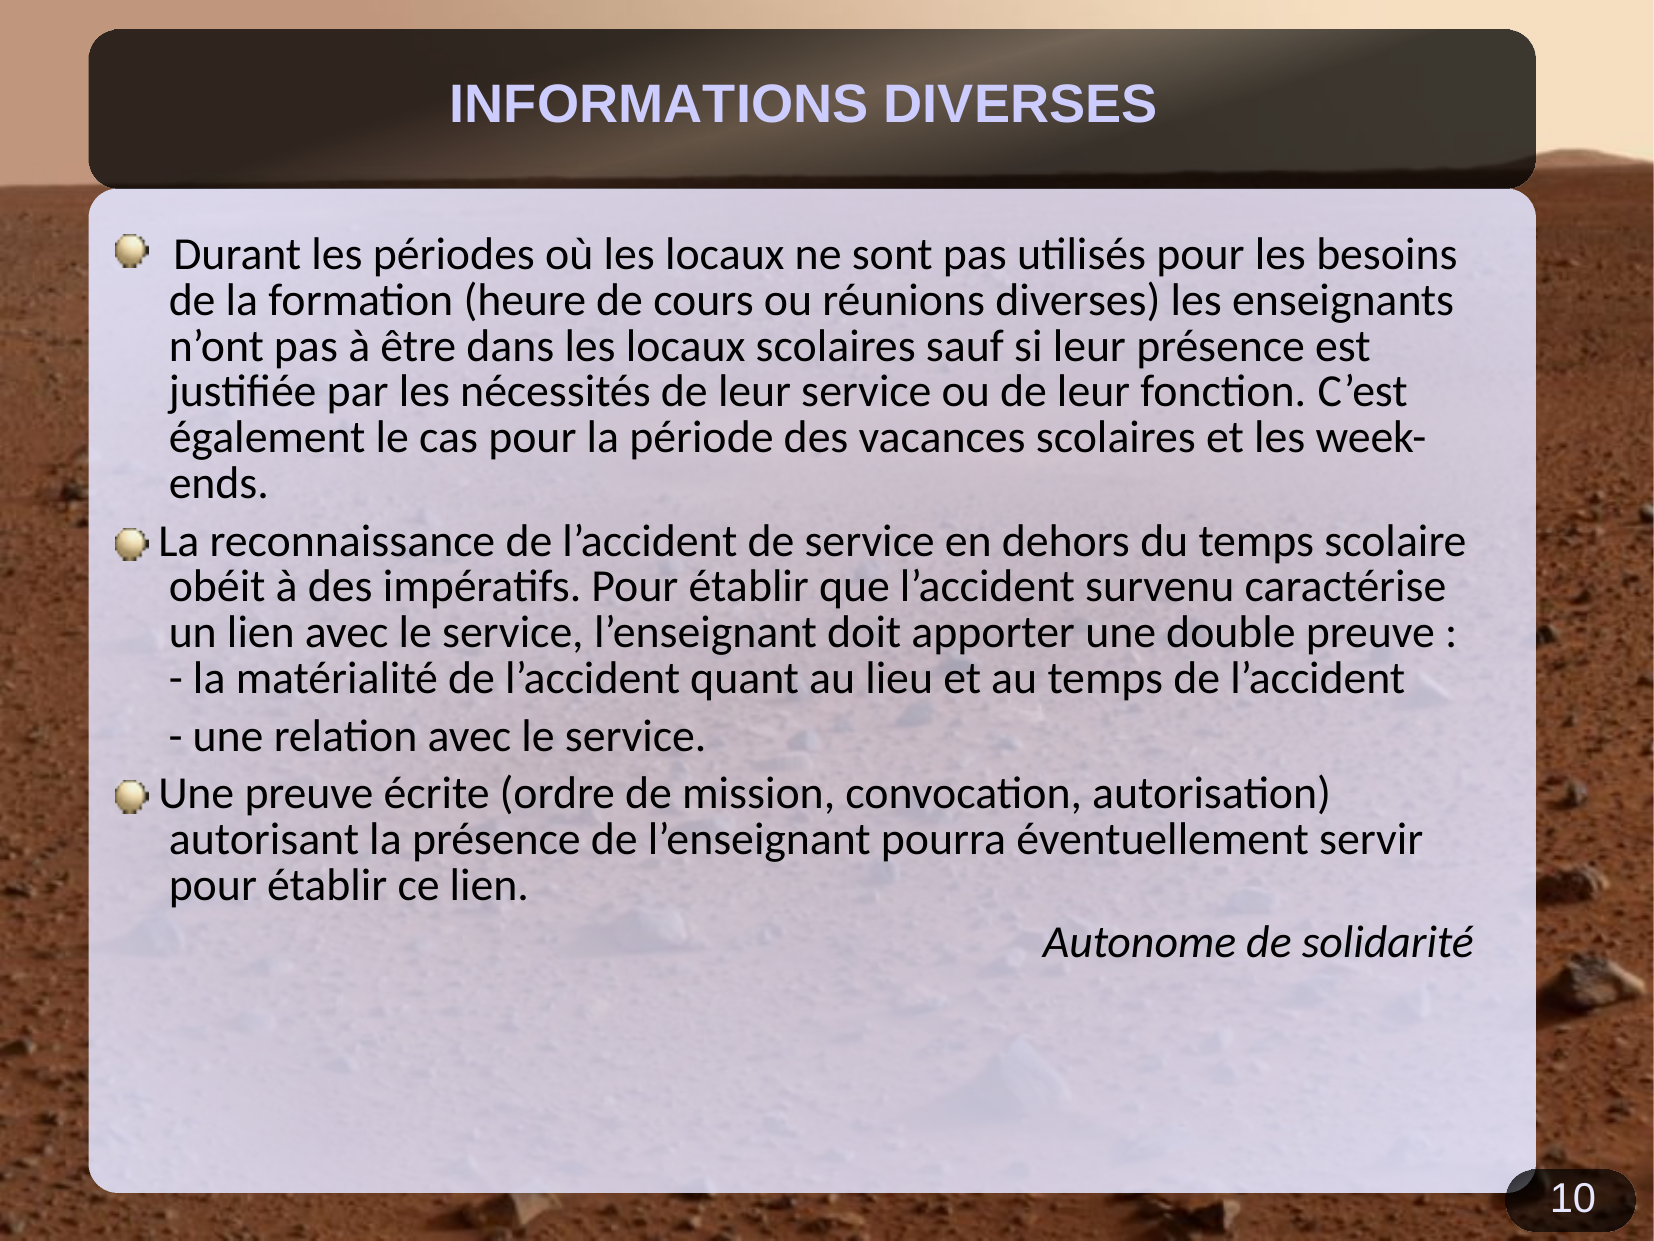

# INFORMATIONS DIVERSES
 Durant les périodes où les locaux ne sont pas utilisés pour les besoins de la formation (heure de cours ou réunions diverses) les enseignants n’ont pas à être dans les locaux scolaires sauf si leur présence est justifiée par les nécessités de leur service ou de leur fonction. C’est également le cas pour la période des vacances scolaires et les week-ends.
 La reconnaissance de l’accident de service en dehors du temps scolaire obéit à des impératifs. Pour établir que l’accident survenu caractérise un lien avec le service, l’enseignant doit apporter une double preuve : - la matérialité de l’accident quant au lieu et au temps de l’accident
 - une relation avec le service.
 Une preuve écrite (ordre de mission, convocation, autorisation) autorisant la présence de l’enseignant pourra éventuellement servir pour établir ce lien.
Autonome de solidarité